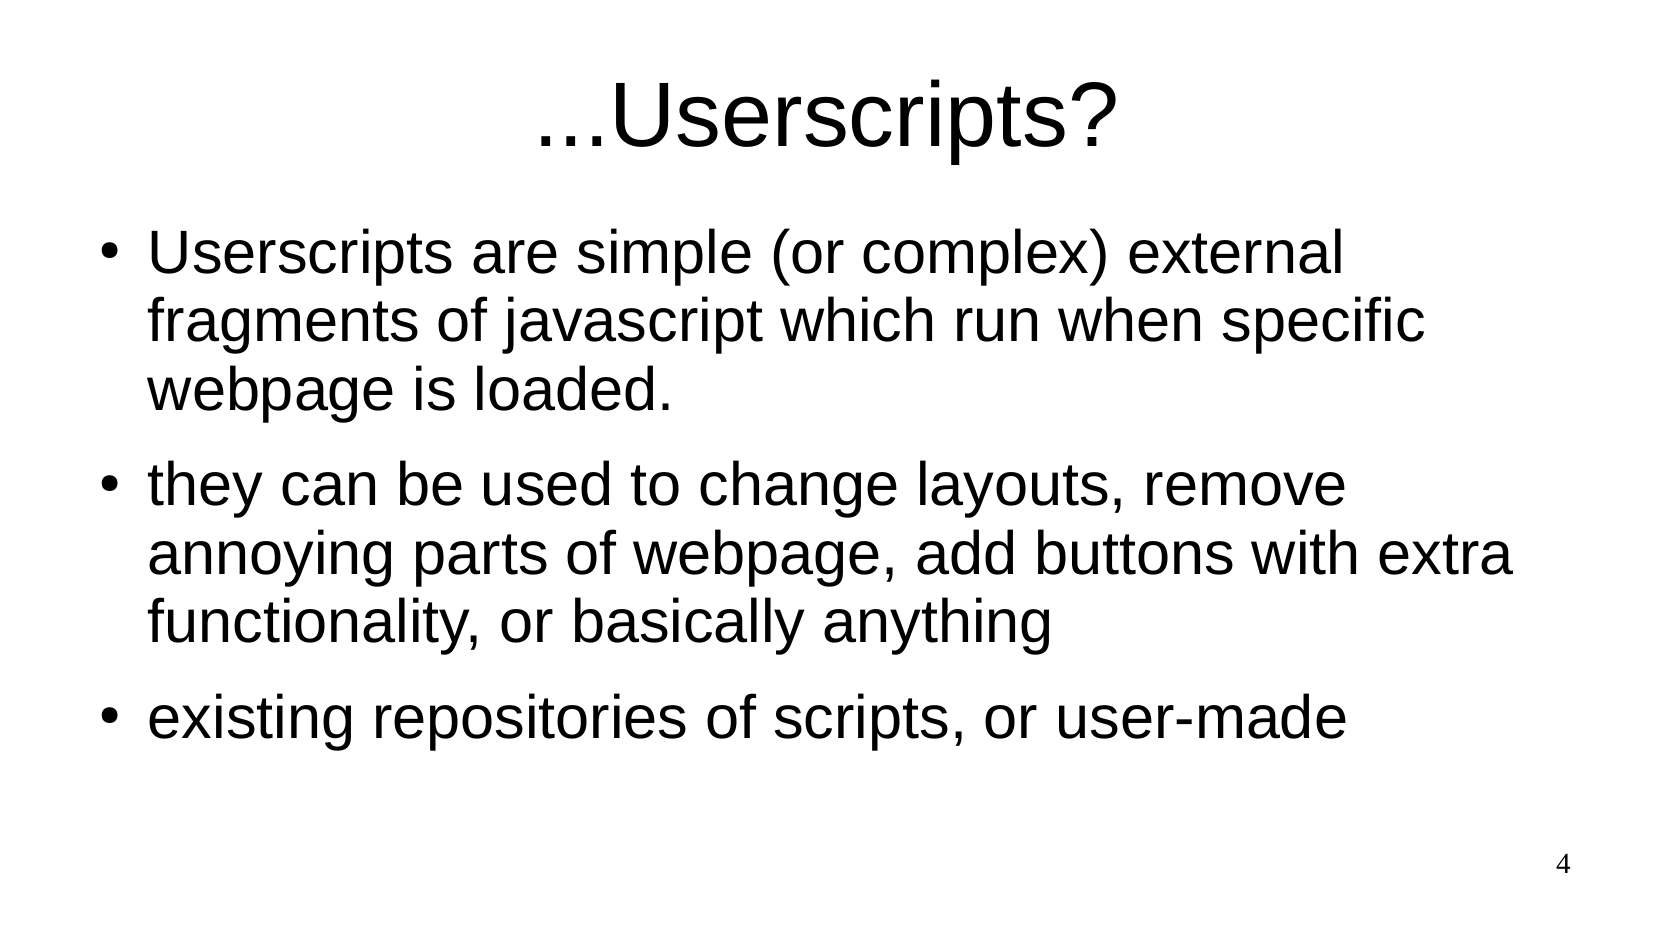

# ...Userscripts?
Userscripts are simple (or complex) external fragments of javascript which run when specific webpage is loaded.
they can be used to change layouts, remove annoying parts of webpage, add buttons with extra functionality, or basically anything
existing repositories of scripts, or user-made
4